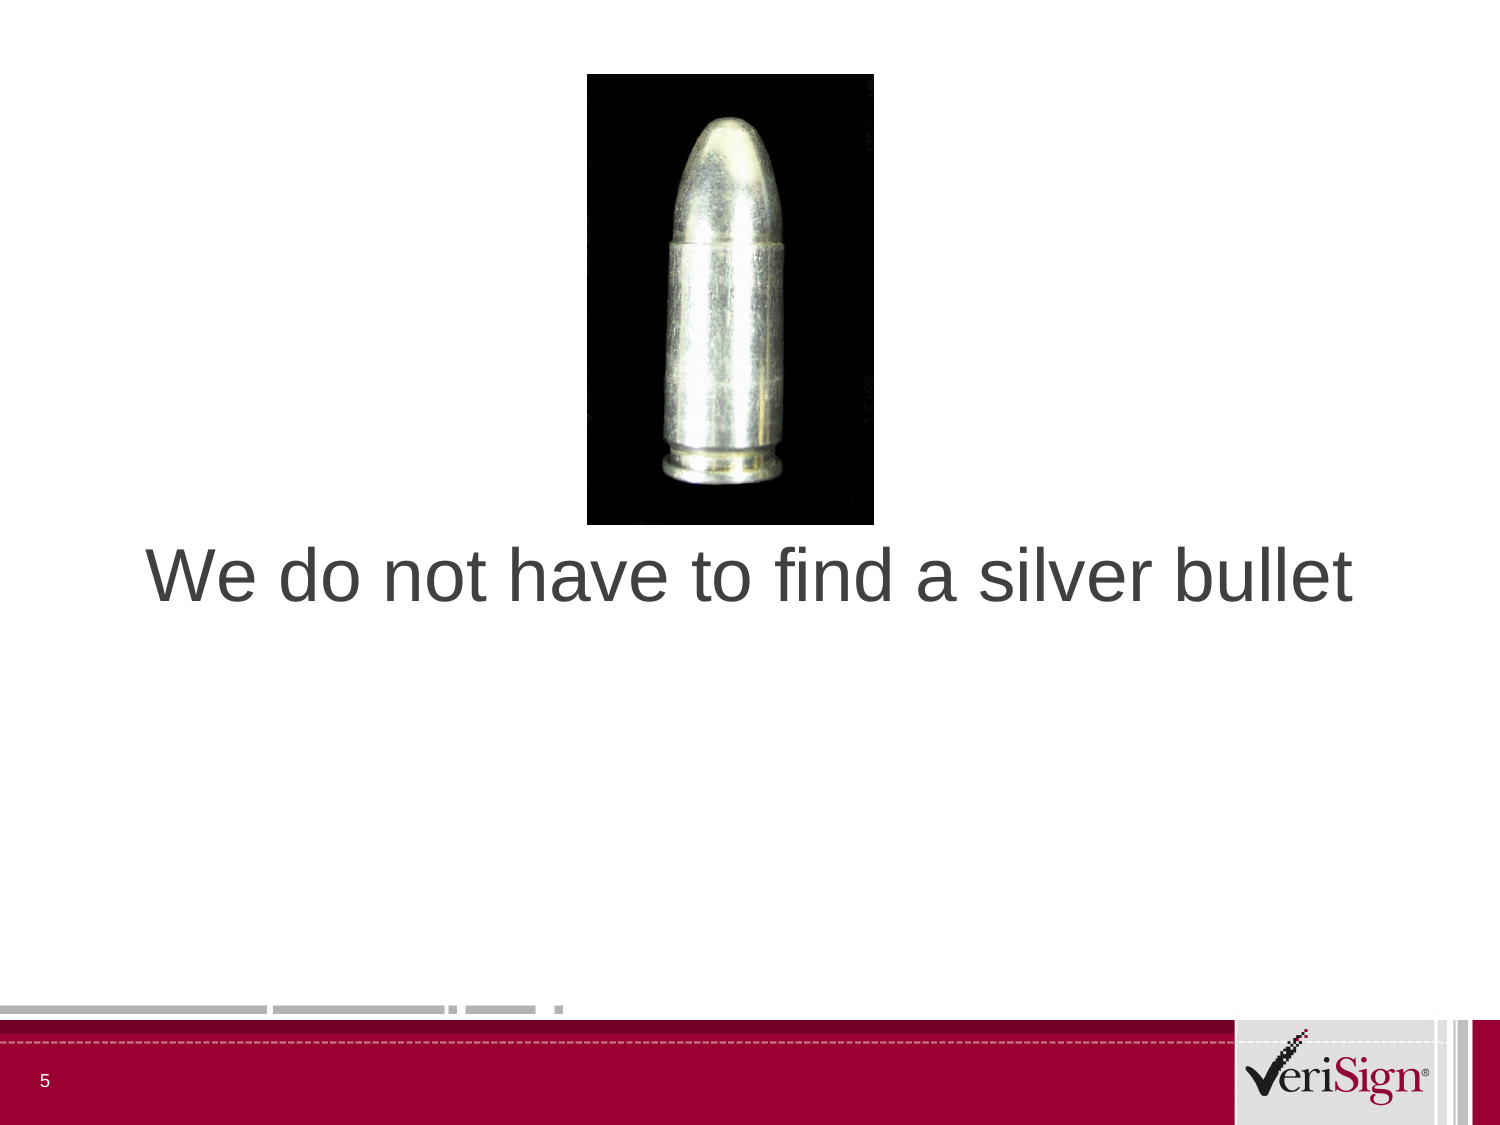

# We do not have to find a silver bullet
5